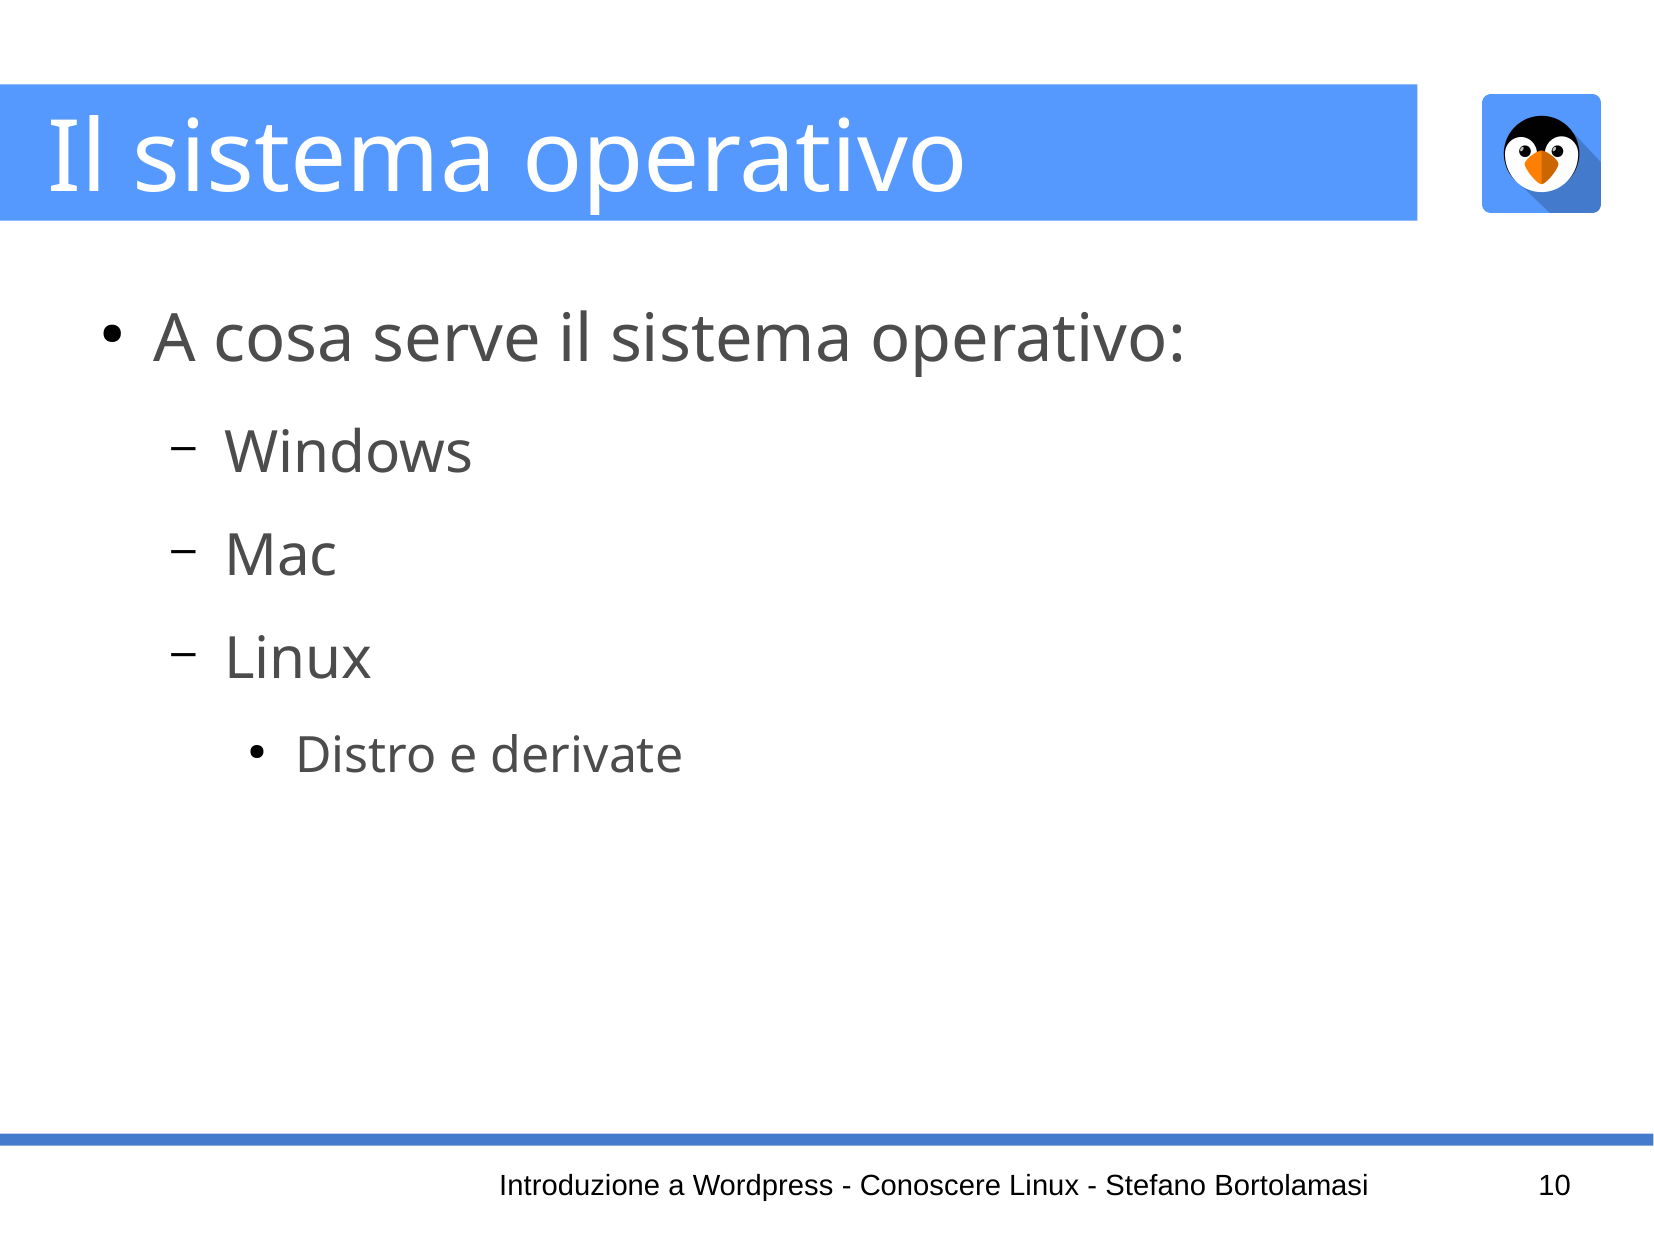

# Il sistema operativo
A cosa serve il sistema operativo:
Windows
Mac
Linux
Distro e derivate
Introduzione a Wordpress - Conoscere Linux - Stefano Bortolamasi
10